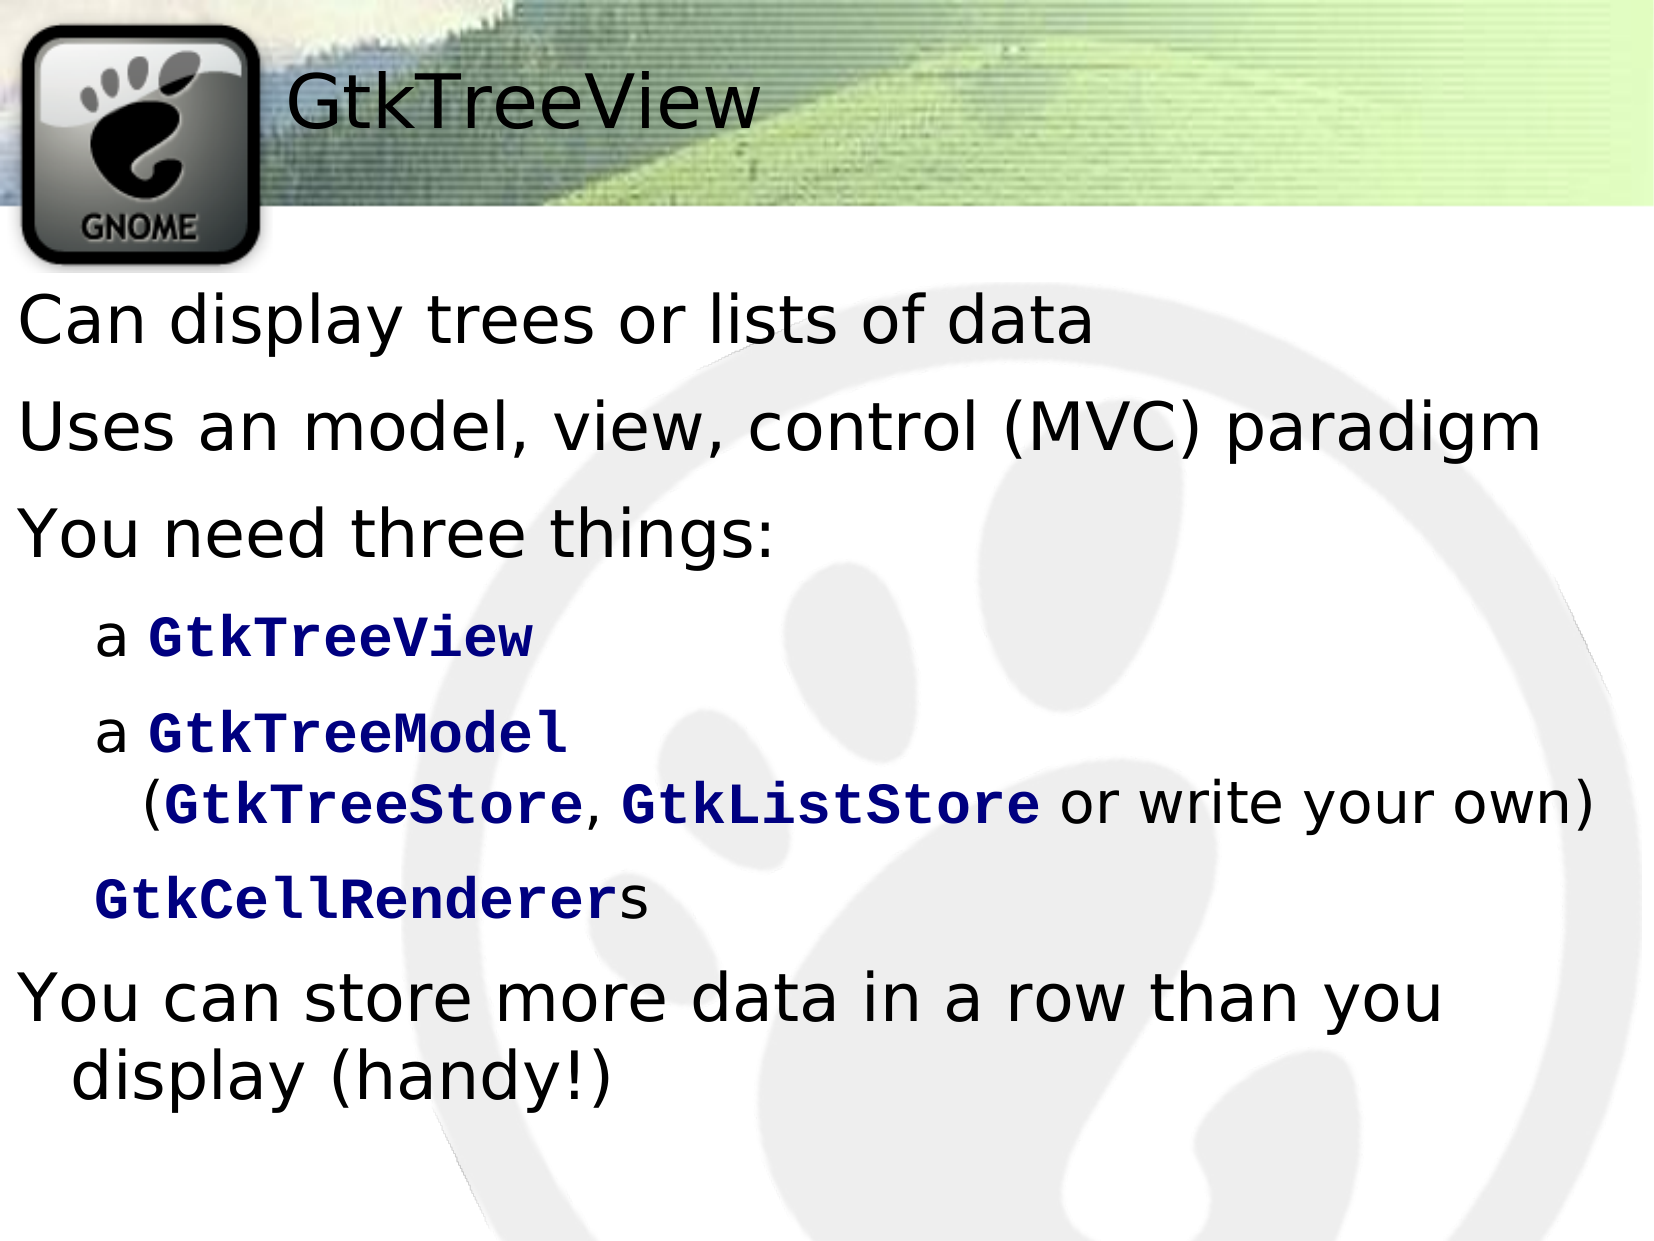

# GtkTreeView
Can display trees or lists of data
Uses an model, view, control (MVC) paradigm
You need three things:
a GtkTreeView
a GtkTreeModel
(GtkTreeStore, GtkListStore or write your own)
GtkCellRenderers
You can store more data in a row than you display (handy!)